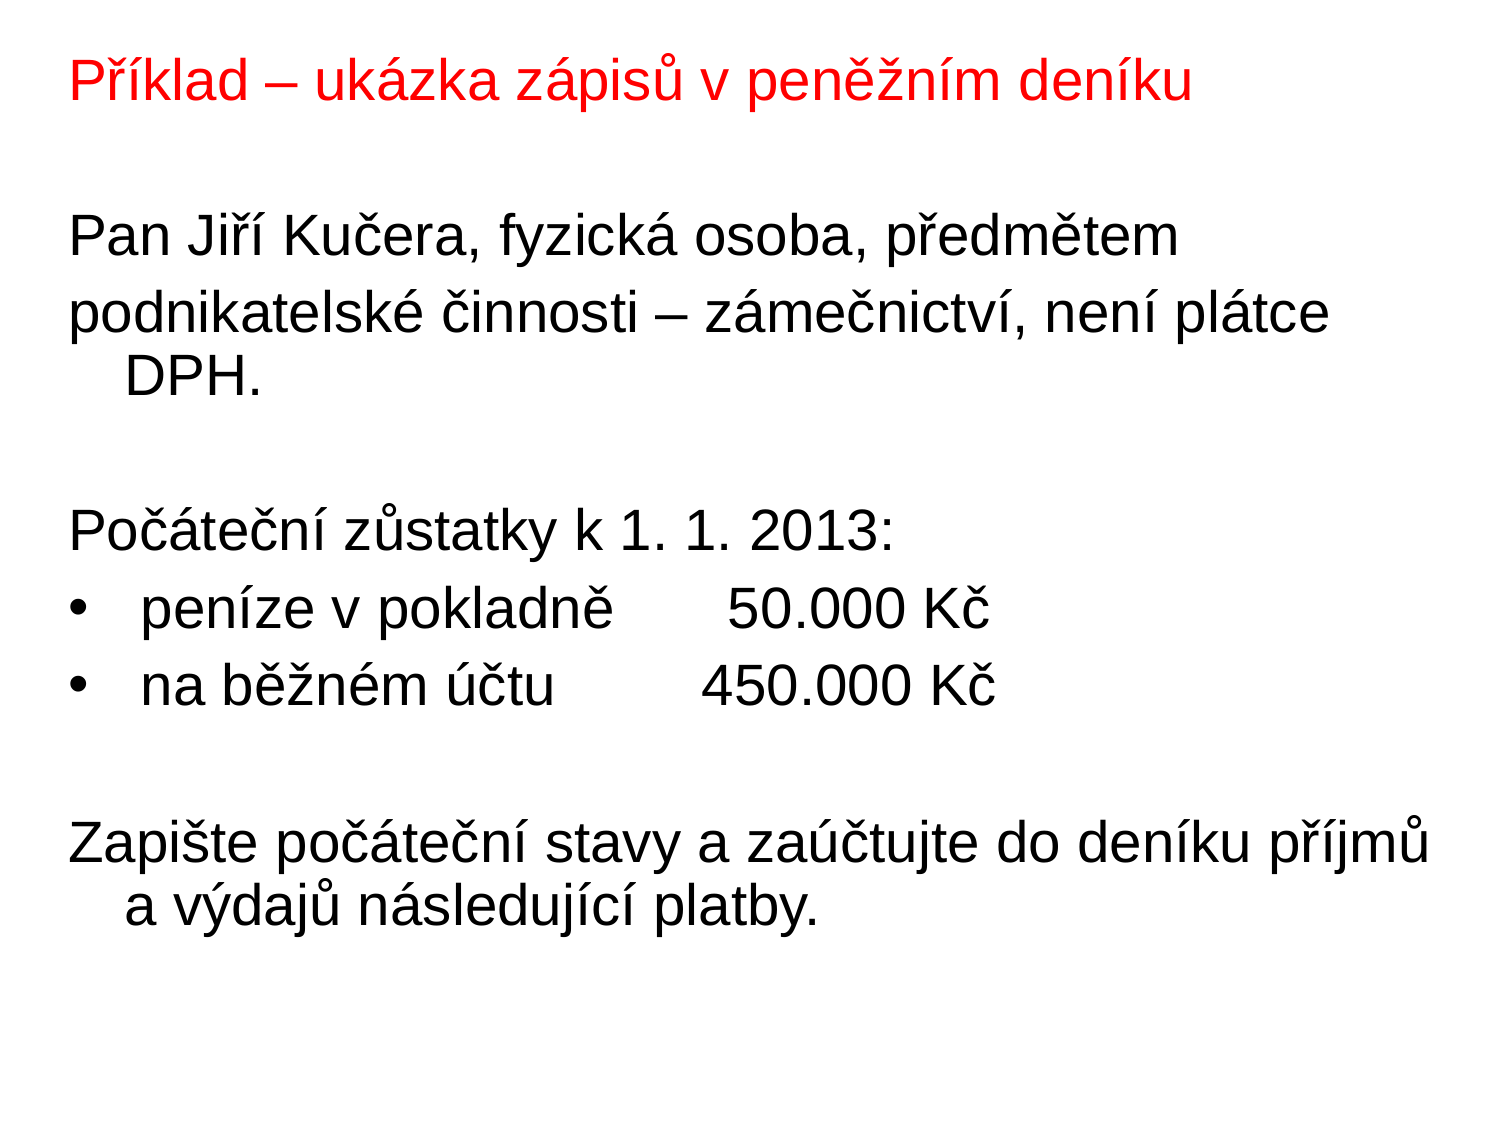

# Příklad – ukázka zápisů v peněžním deníku
Pan Jiří Kučera, fyzická osoba, předmětem
podnikatelské činnosti – zámečnictví, není plátce DPH.
Počáteční zůstatky k 1. 1. 2013:
 peníze v pokladně 50.000 Kč
 na běžném účtu 450.000 Kč
Zapište počáteční stavy a zaúčtujte do deníku příjmů a výdajů následující platby.